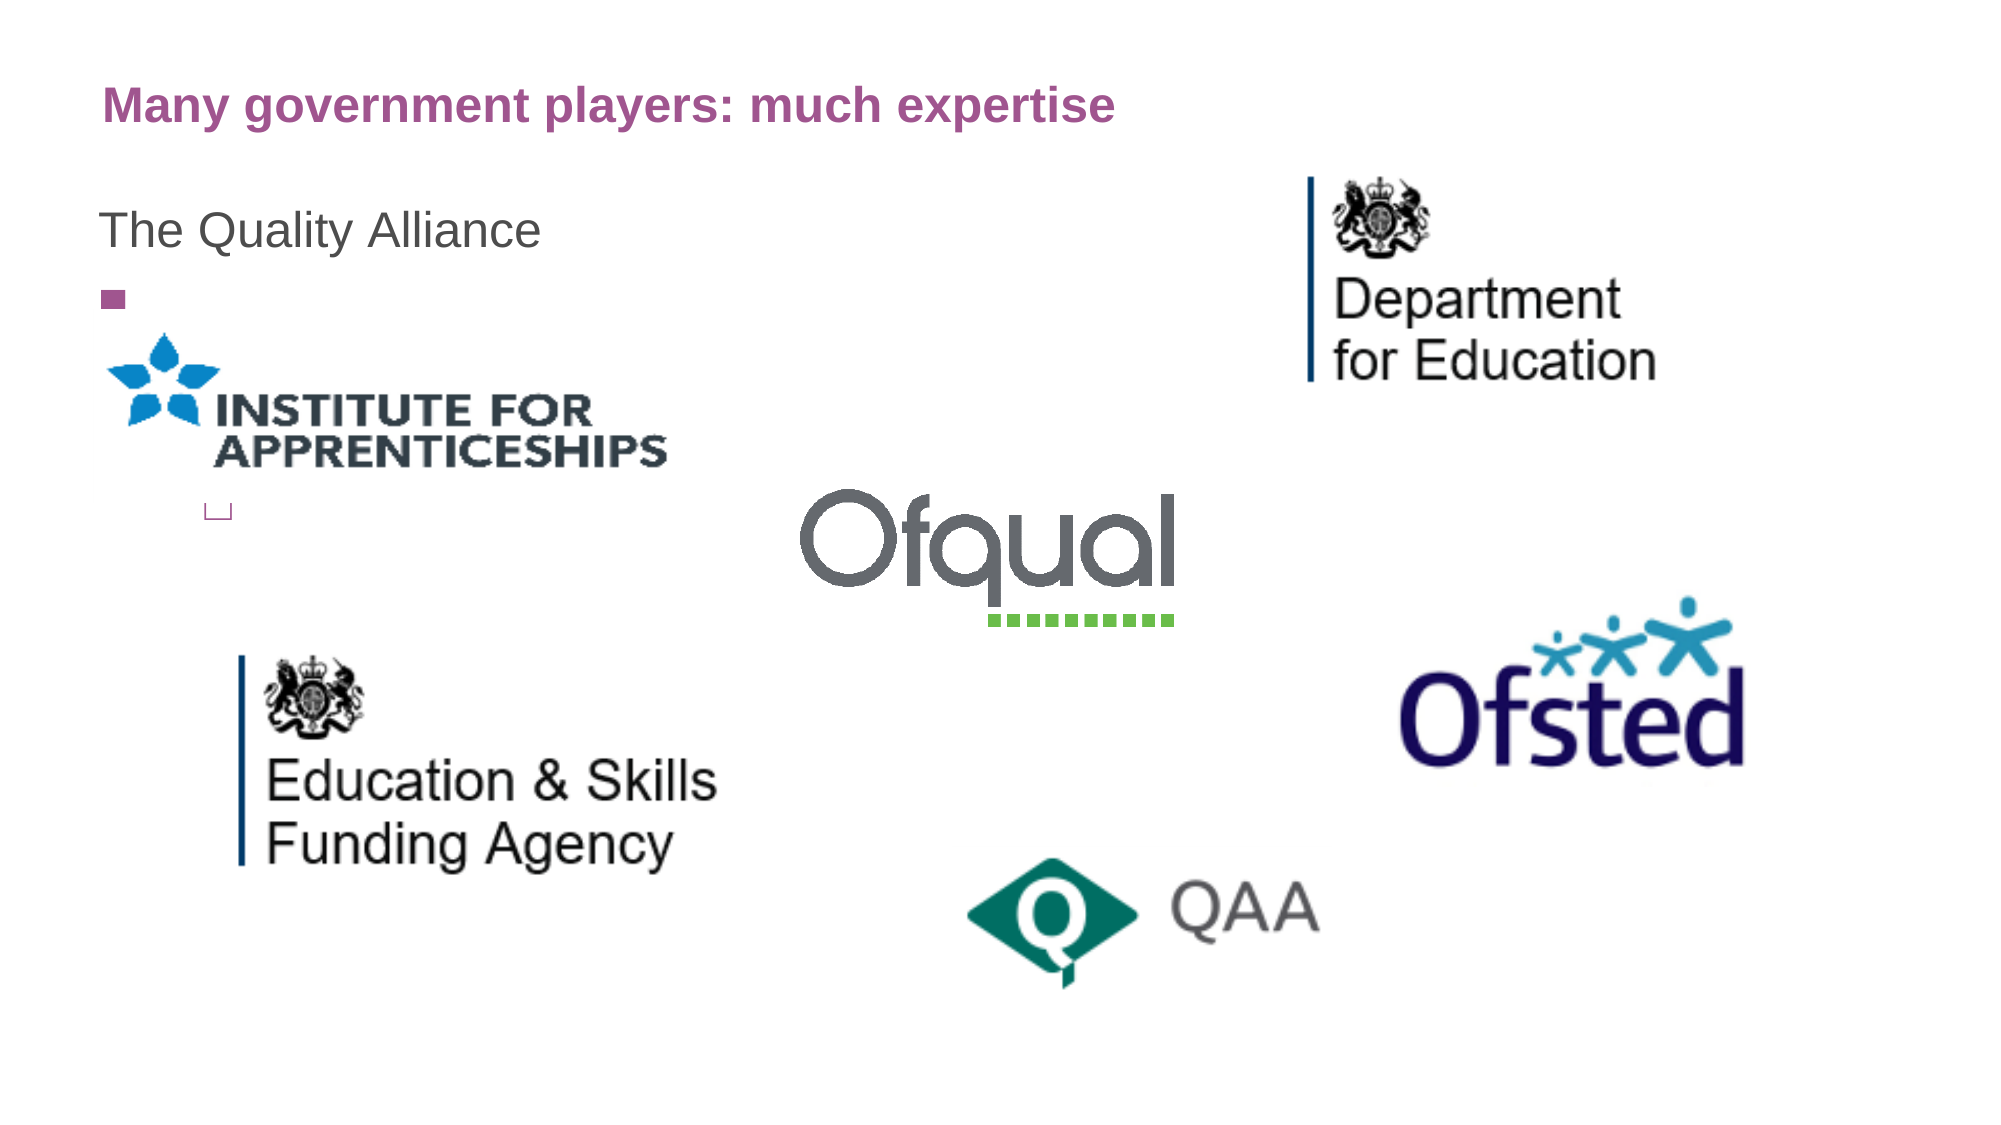

# Many government players: much expertise
The Quality Alliance